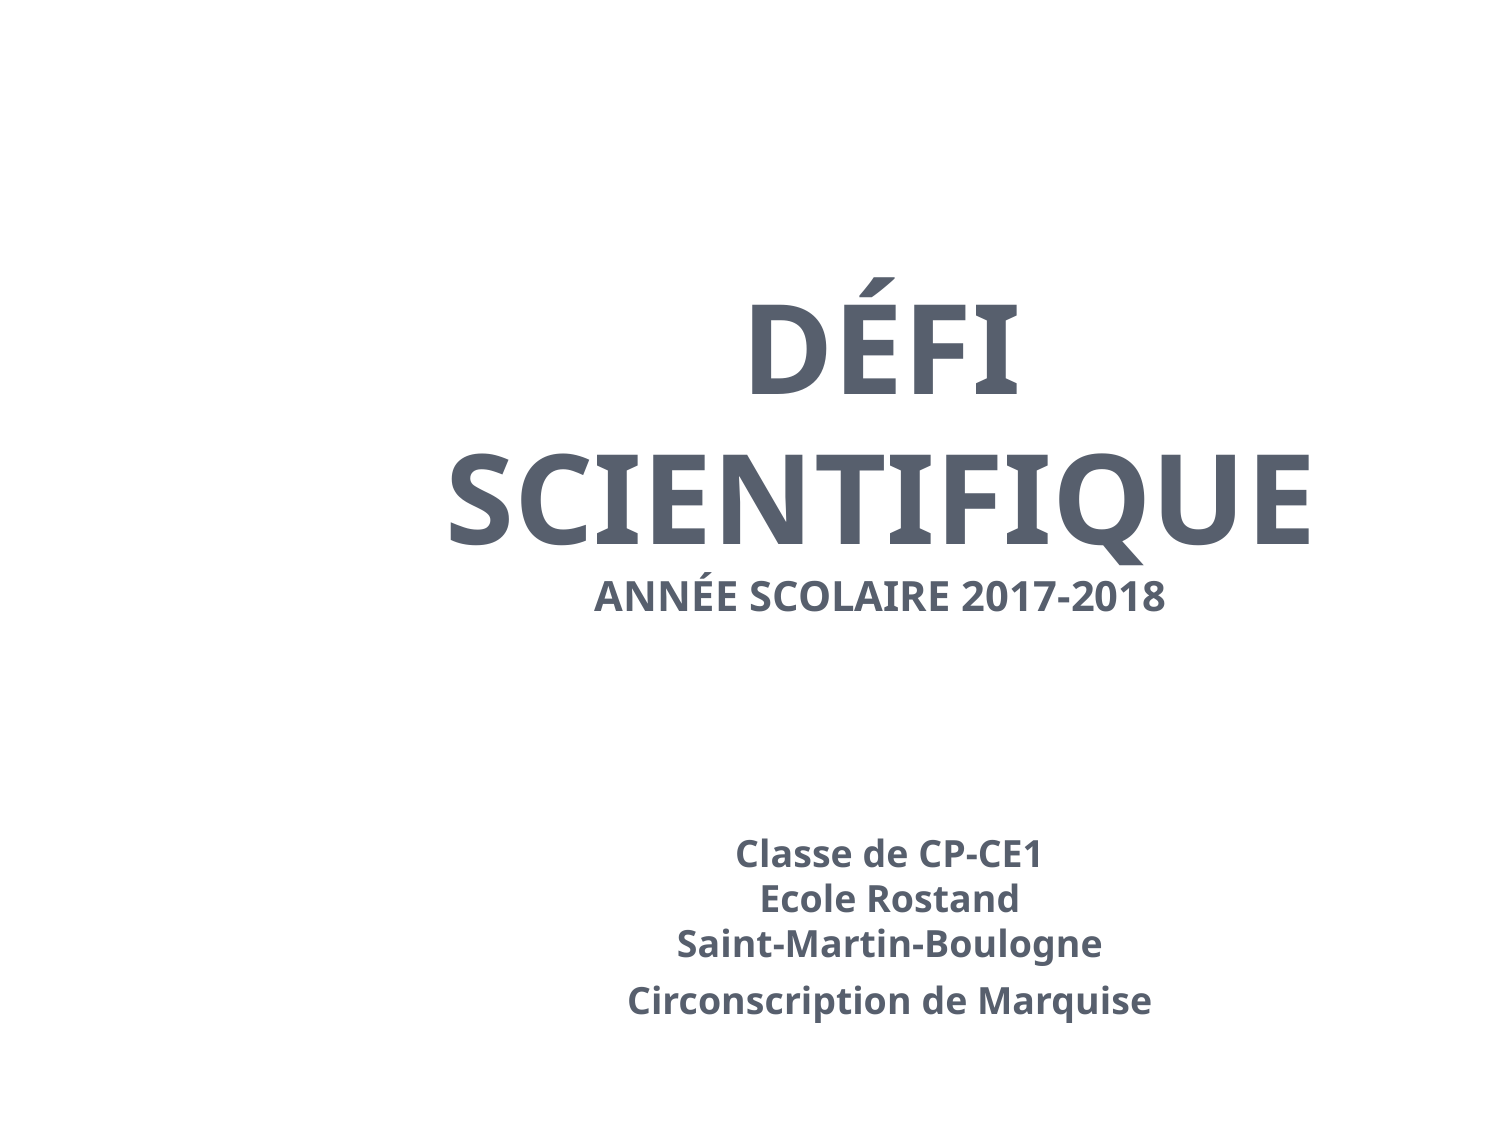

# Défi scientifique Année scolaire 2017-2018
Classe de CP-CE1
Ecole Rostand
Saint-Martin-Boulogne
Circonscription de Marquise